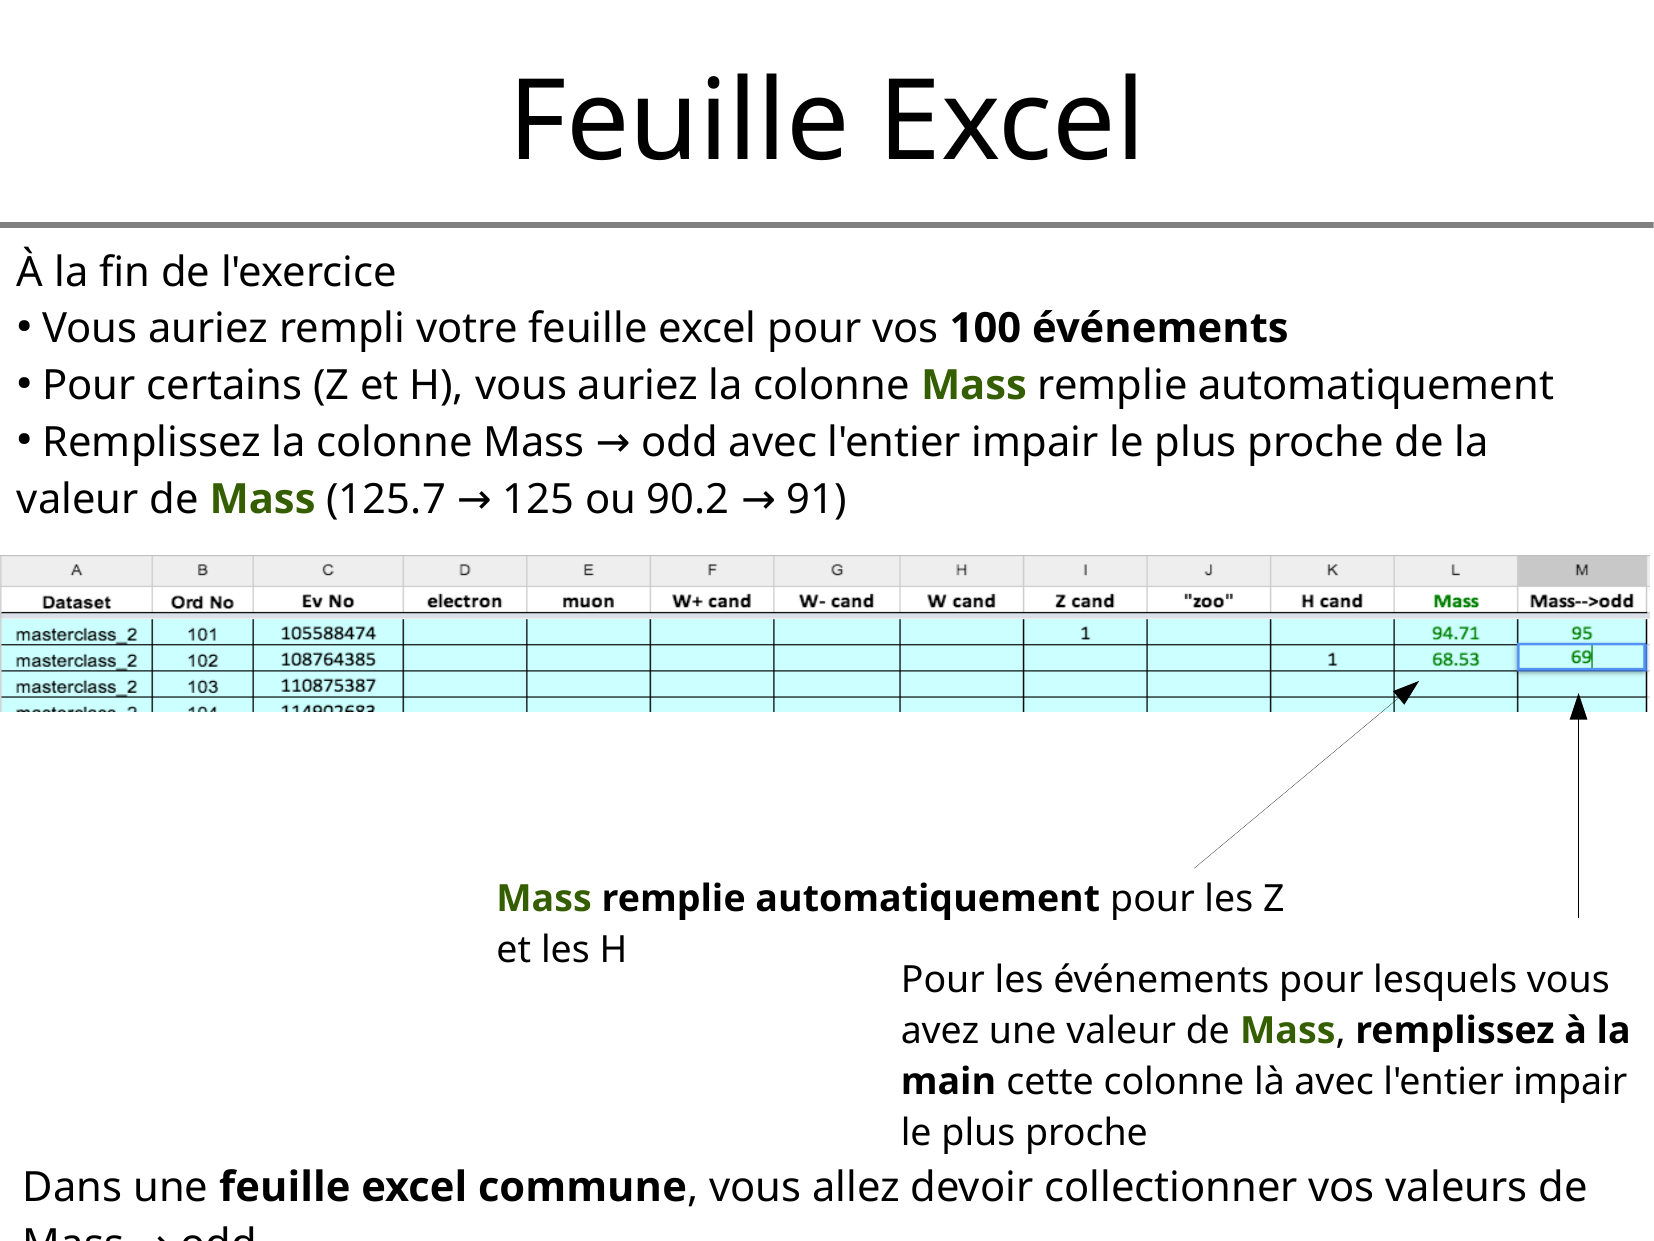

Feuille Excel
À la fin de l'exercice
 Vous auriez rempli votre feuille excel pour vos 100 événements
 Pour certains (Z et H), vous auriez la colonne Mass remplie automatiquement
 Remplissez la colonne Mass → odd avec l'entier impair le plus proche de la valeur de Mass (125.7 → 125 ou 90.2 → 91)
Mass remplie automatiquement pour les Z et les H
Pour les événements pour lesquels vous avez une valeur de Mass, remplissez à la main cette colonne là avec l'entier impair le plus proche
Dans une feuille excel commune, vous allez devoir collectionner vos valeurs de Mass → odd